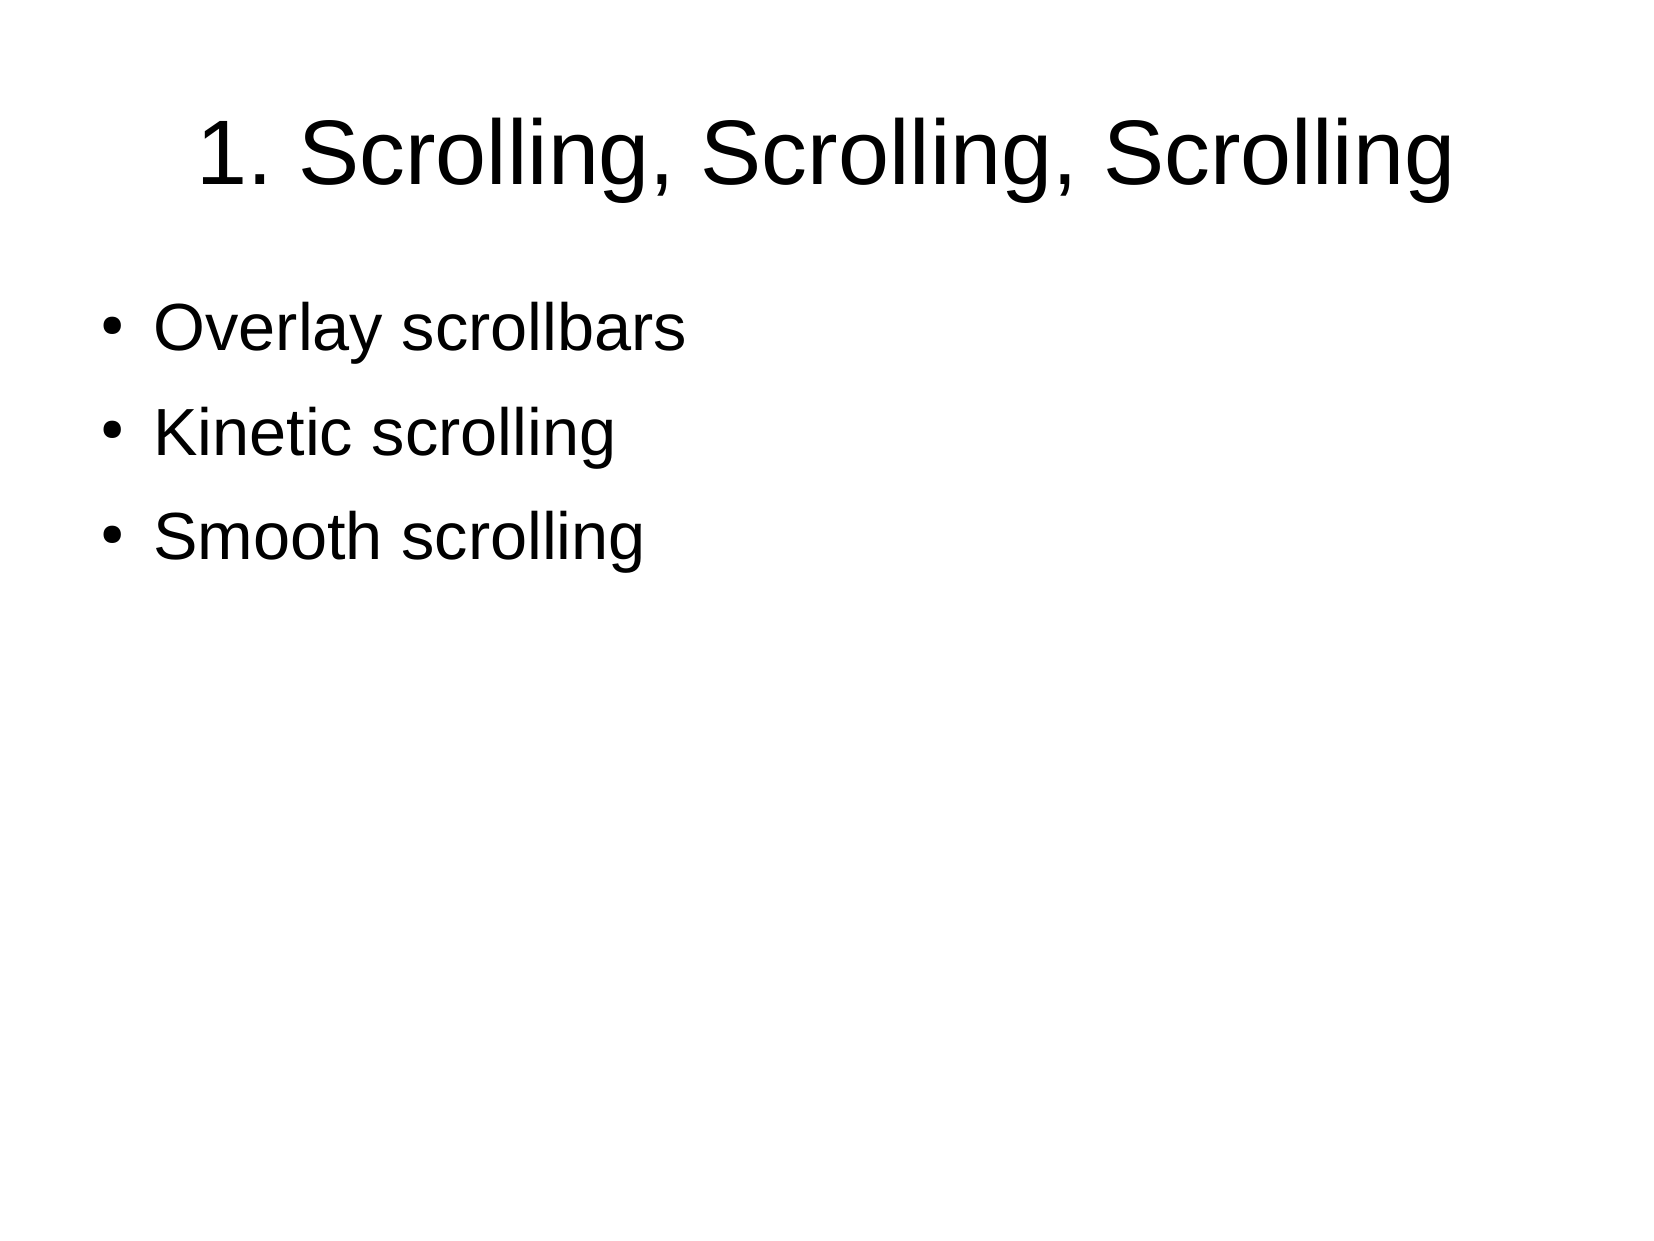

# 1. Scrolling, Scrolling, Scrolling
Overlay scrollbars
Kinetic scrolling
Smooth scrolling